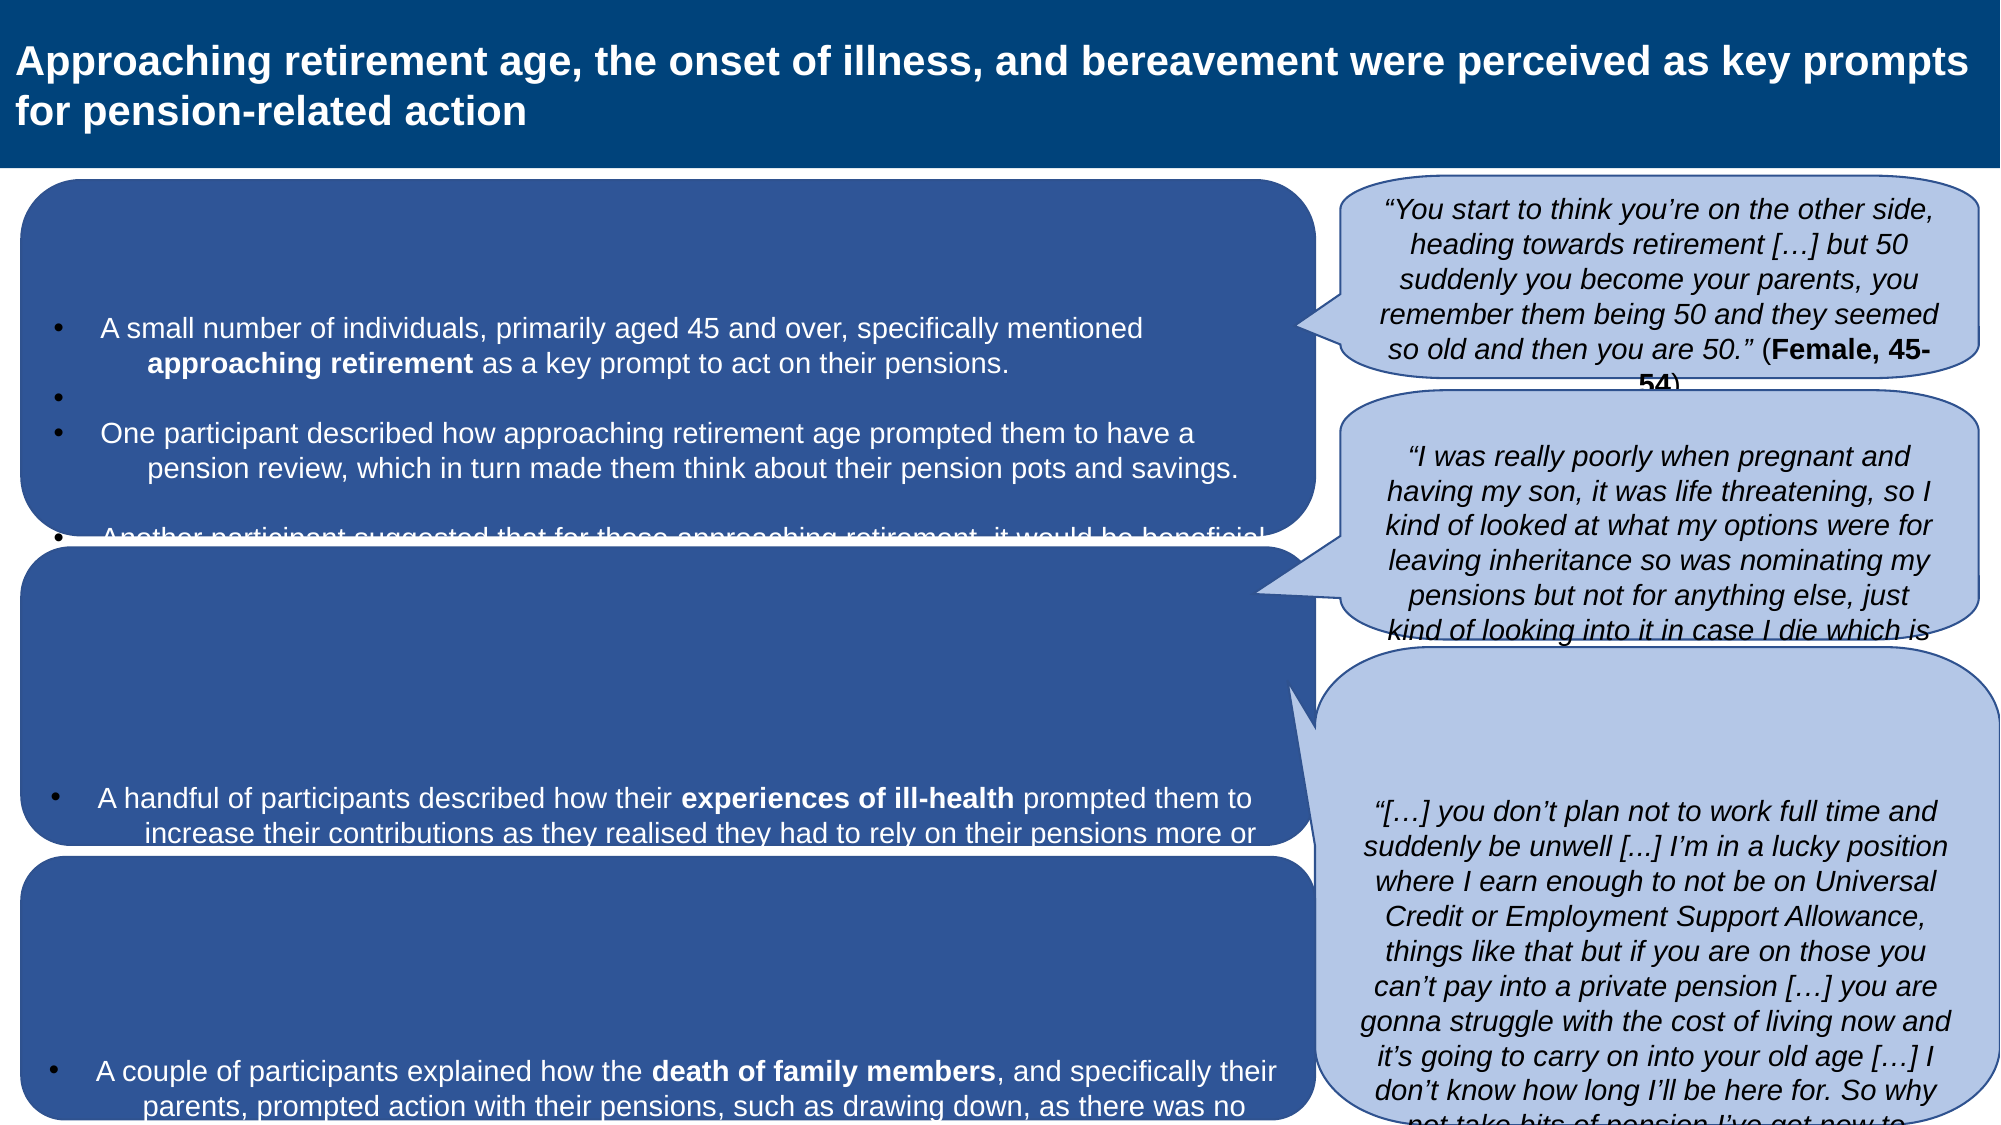

# Approaching retirement age, the onset of illness, and bereavement were perceived as key prompts for pension-related action
“You start to think you’re on the other side, heading towards retirement […] but 50 suddenly you become your parents, you remember them being 50 and they seemed so old and then you are 50.” (Female, 45-54)
A small number of individuals, primarily aged 45 and over, specifically mentioned approaching retirement as a key prompt to act on their pensions.
One participant described how approaching retirement age prompted them to have a pension review, which in turn made them think about their pension pots and savings.
Another participant suggested that for those approaching retirement, it would be beneficial to have a review to better understand what impact any changes to their current pension arrangements may have in terms of how much they will receive in the future.
“I was really poorly when pregnant and having my son, it was life threatening, so I kind of looked at what my options were for leaving inheritance so was nominating my pensions but not for anything else, just kind of looking into it in case I die which is kind of quite morbid.” (Female, 25-34)
A handful of participants described how their experiences of ill-health prompted them to increase their contributions as they realised they had to rely on their pensions more or sooner than expected, and nominate beneficiaries when they found themselves in life-threating situations.
Others described how the sudden onset of their or a family member’s illness urged them to act on their pension, including planning for retirement or going on partial retirement to supplement their income.
“[…] you don’t plan not to work full time and suddenly be unwell [...] I’m in a lucky position where I earn enough to not be on Universal Credit or Employment Support Allowance, things like that but if you are on those you can’t pay into a private pension […] you are gonna struggle with the cost of living now and it’s going to carry on into your old age […] I don’t know how long I’ll be here for. So why not take bits of pension I’ve got now to supplement my income? You don’t know if you live till 99 or you’re going to go tomorrow.” (Female, 55-65)
A couple of participants explained how the death of family members, and specifically their parents, prompted action with their pensions, such as drawing down, as there was no one else they felt they could rely on financially or otherwise.
For another participant, however, losing their mother at the age of 55 made them consider living more in the ‘now’ and not saving for their pension.